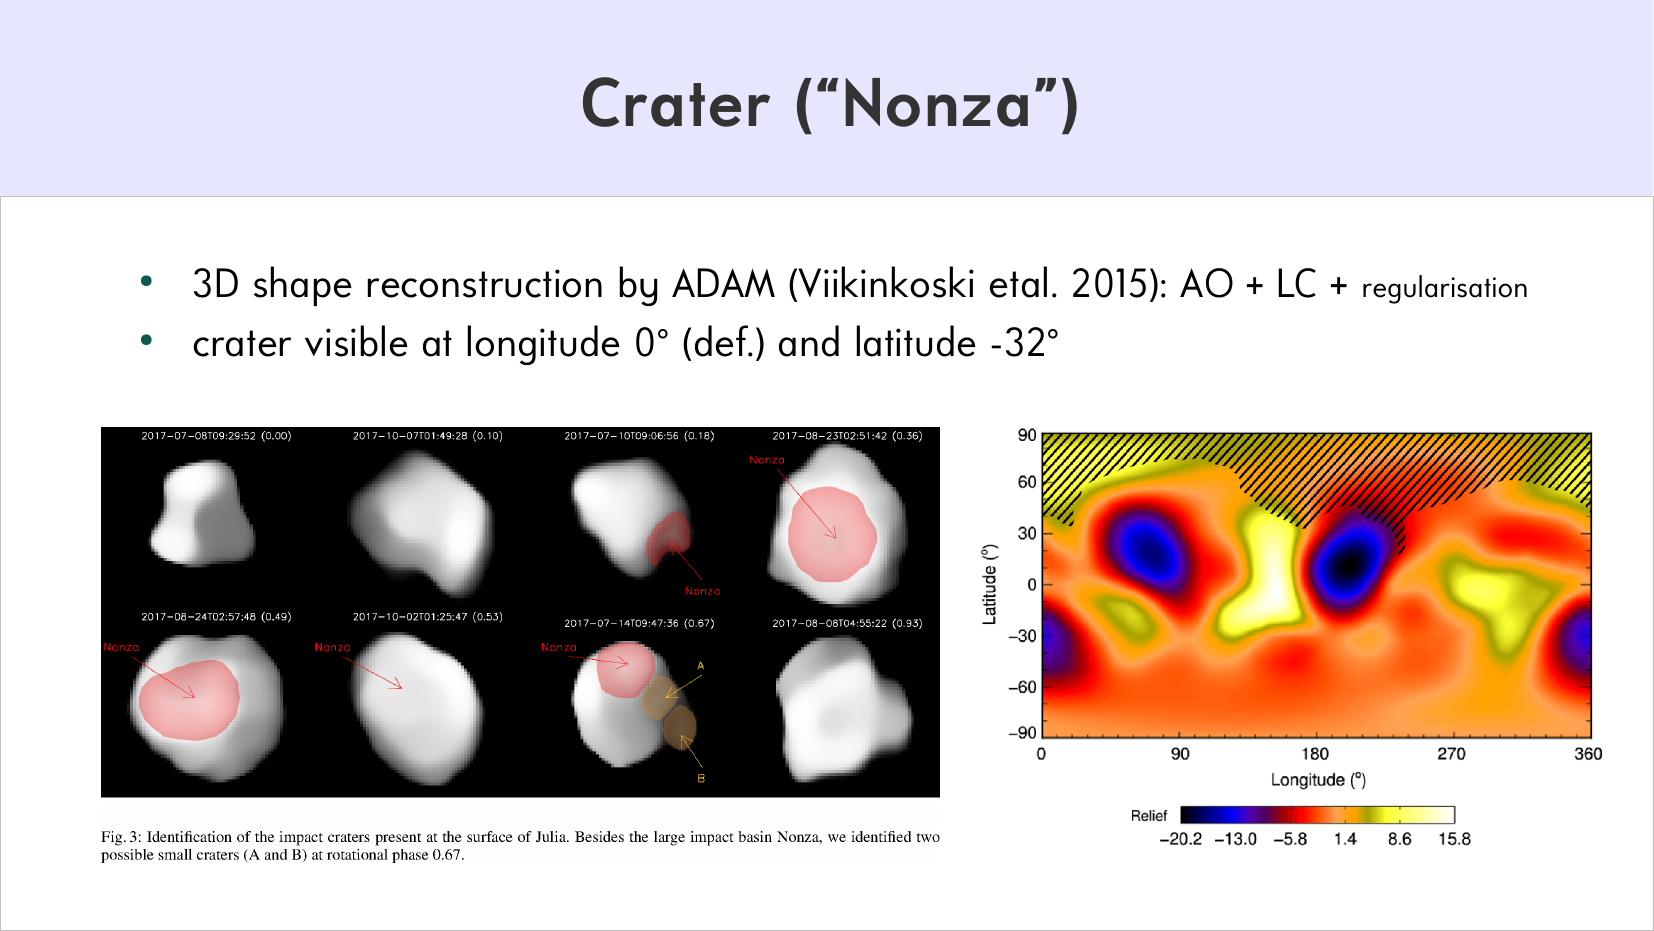

# Crater (“Nonza”)
3D shape reconstruction by ADAM (Viikinkoski etal. 2015): AO + LC + regularisation
crater visible at longitude 0° (def.) and latitude -32°